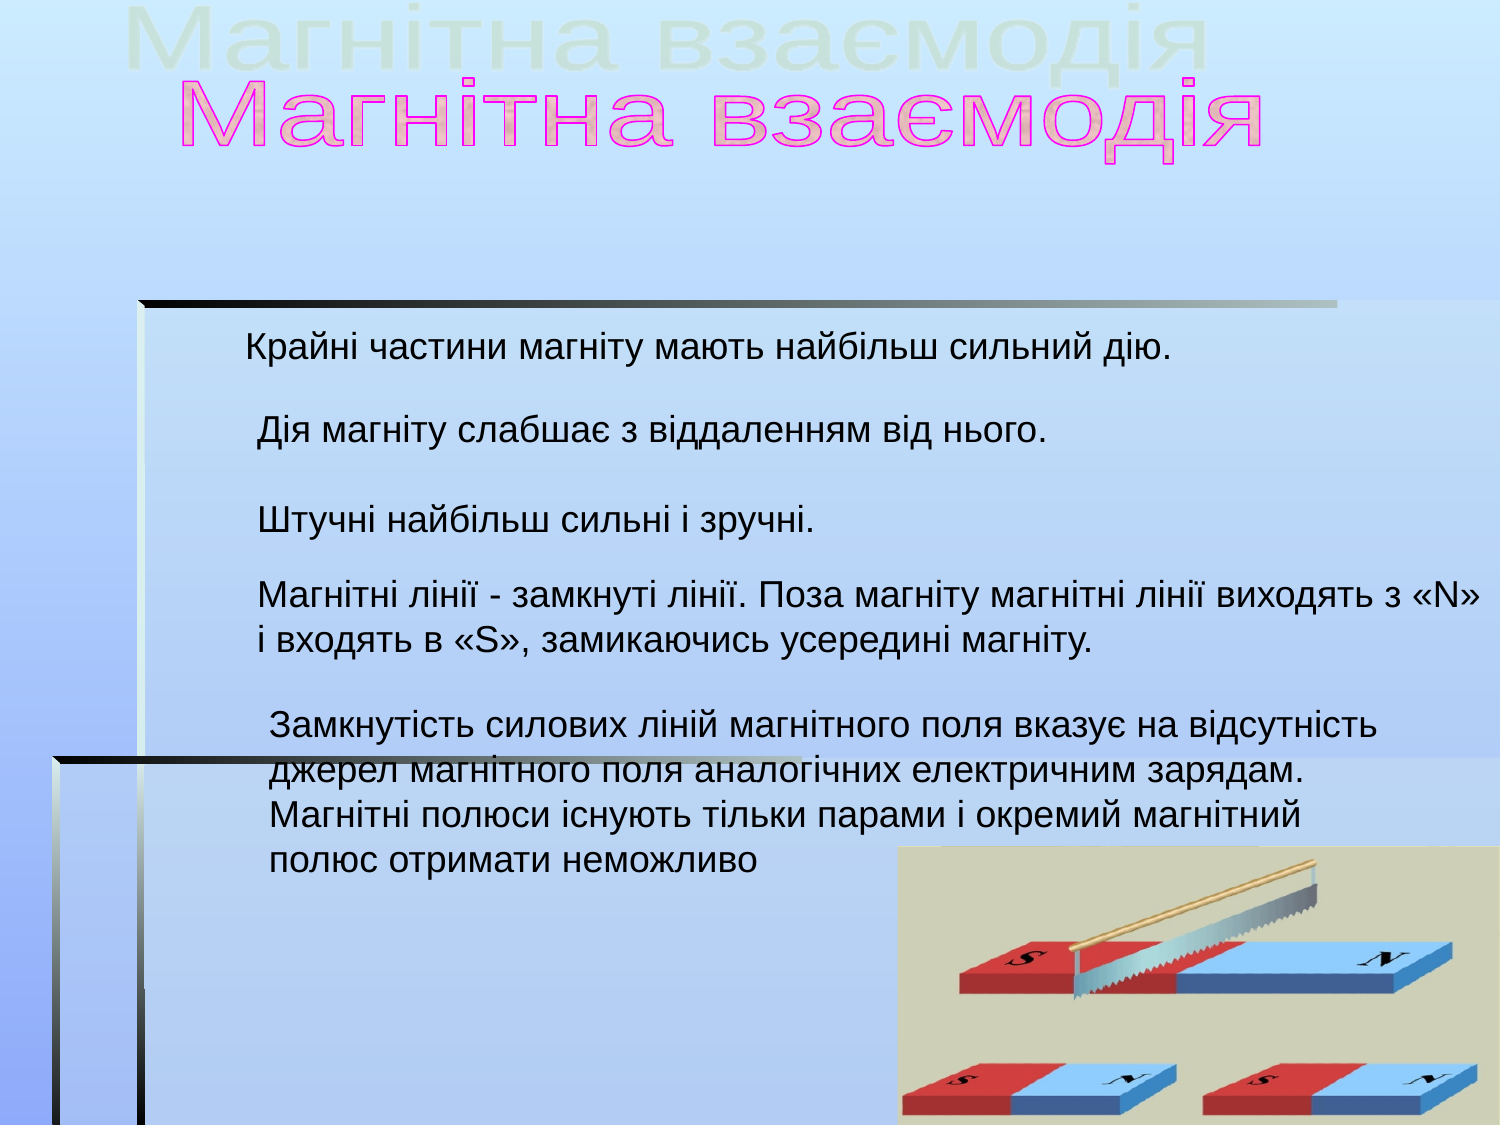

Магнітна взаємодія
Крайні частини магніту мають найбільш сильний дію.
Дія магніту слабшає з віддаленням від нього.
Штучні найбільш сильні і зручні.
Магнітні лінії - замкнуті лінії. Поза магніту магнітні лінії виходять з «N» і входять в «S», замикаючись усередині магніту.
Замкнутість силових ліній магнітного поля вказує на відсутність джерел магнітного поля аналогічних електричним зарядам. Магнітні полюси існують тільки парами і окремий магнітний полюс отримати неможливо